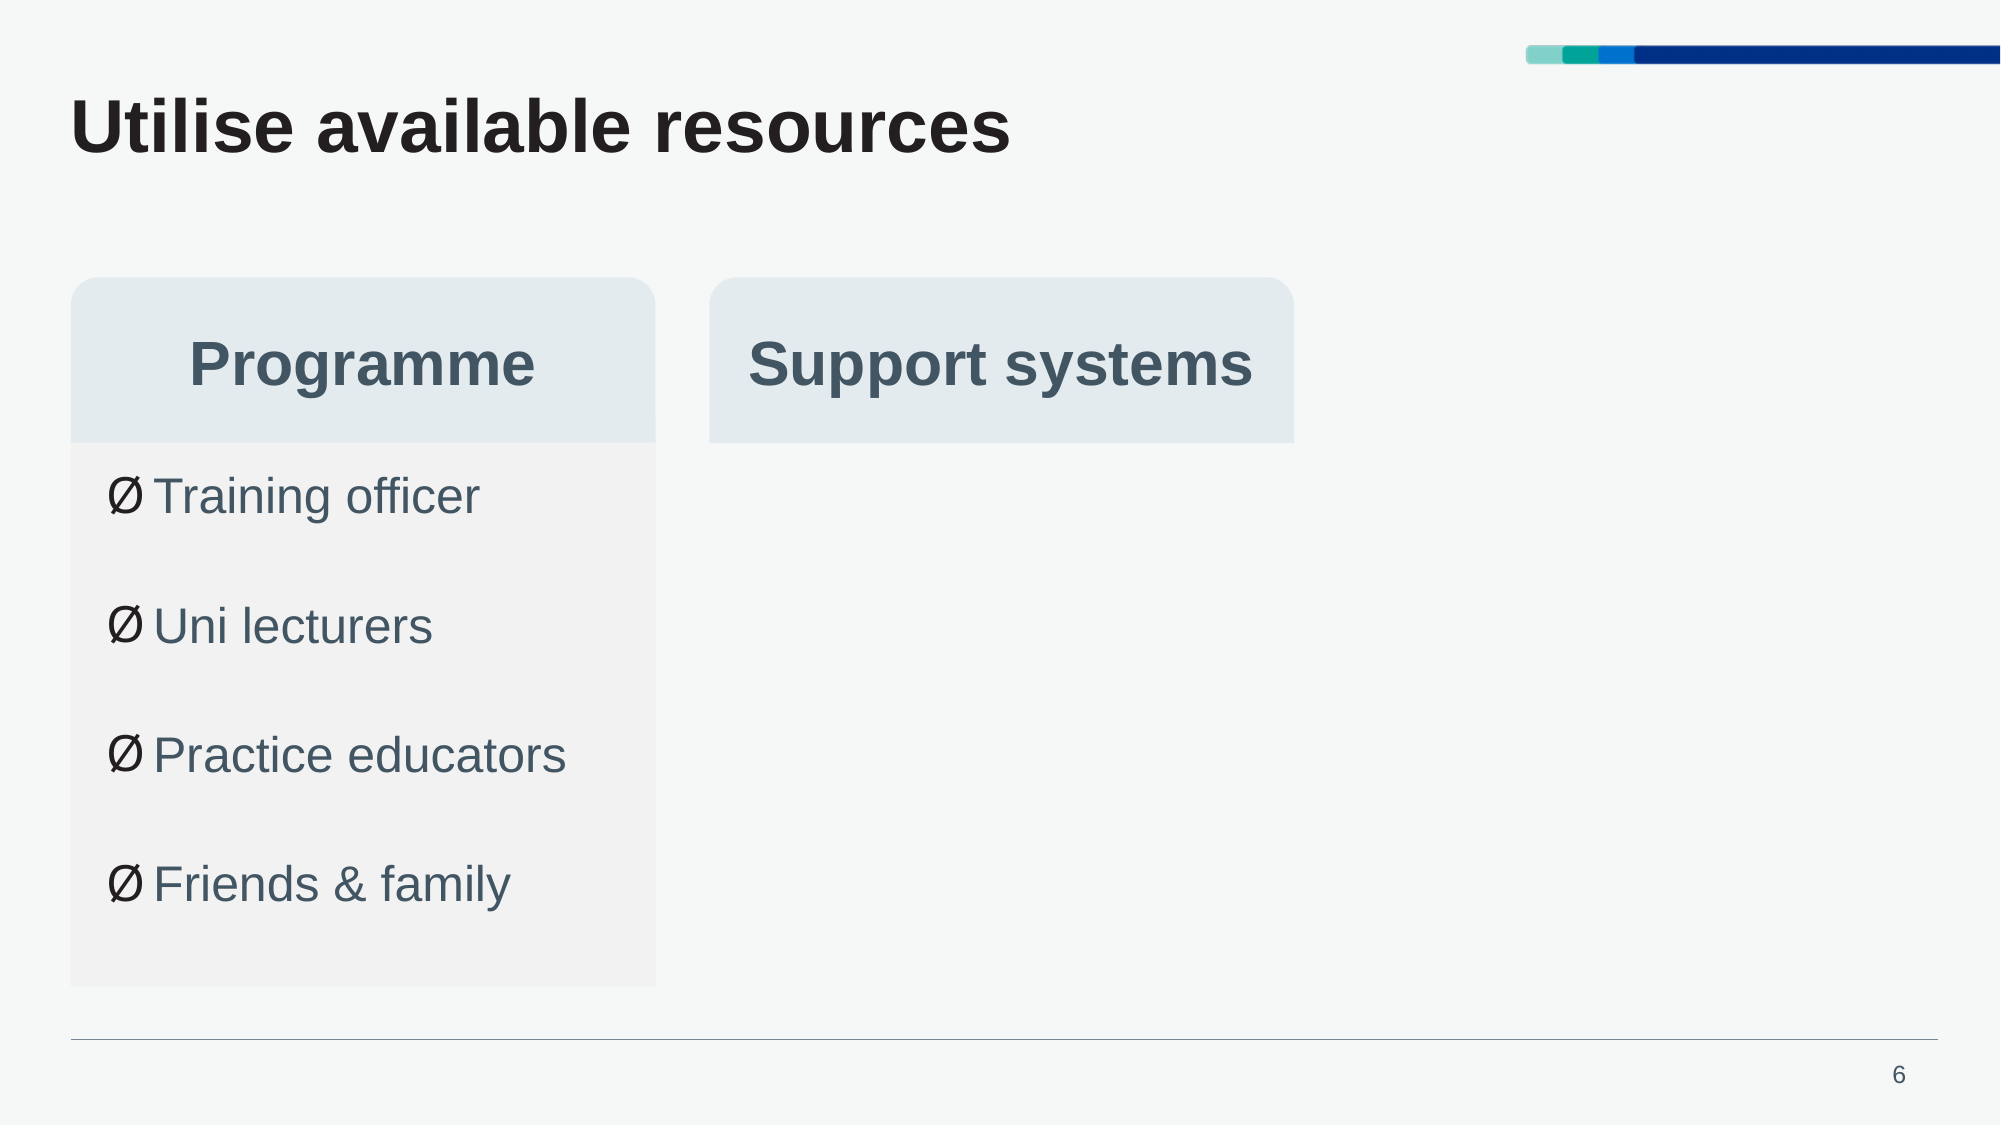

Utilise available resources
Programme
Support systems
# University programme materials
BSE protocols and guidelines
Training officer
Uni lecturers
Practice educators
Friends & family